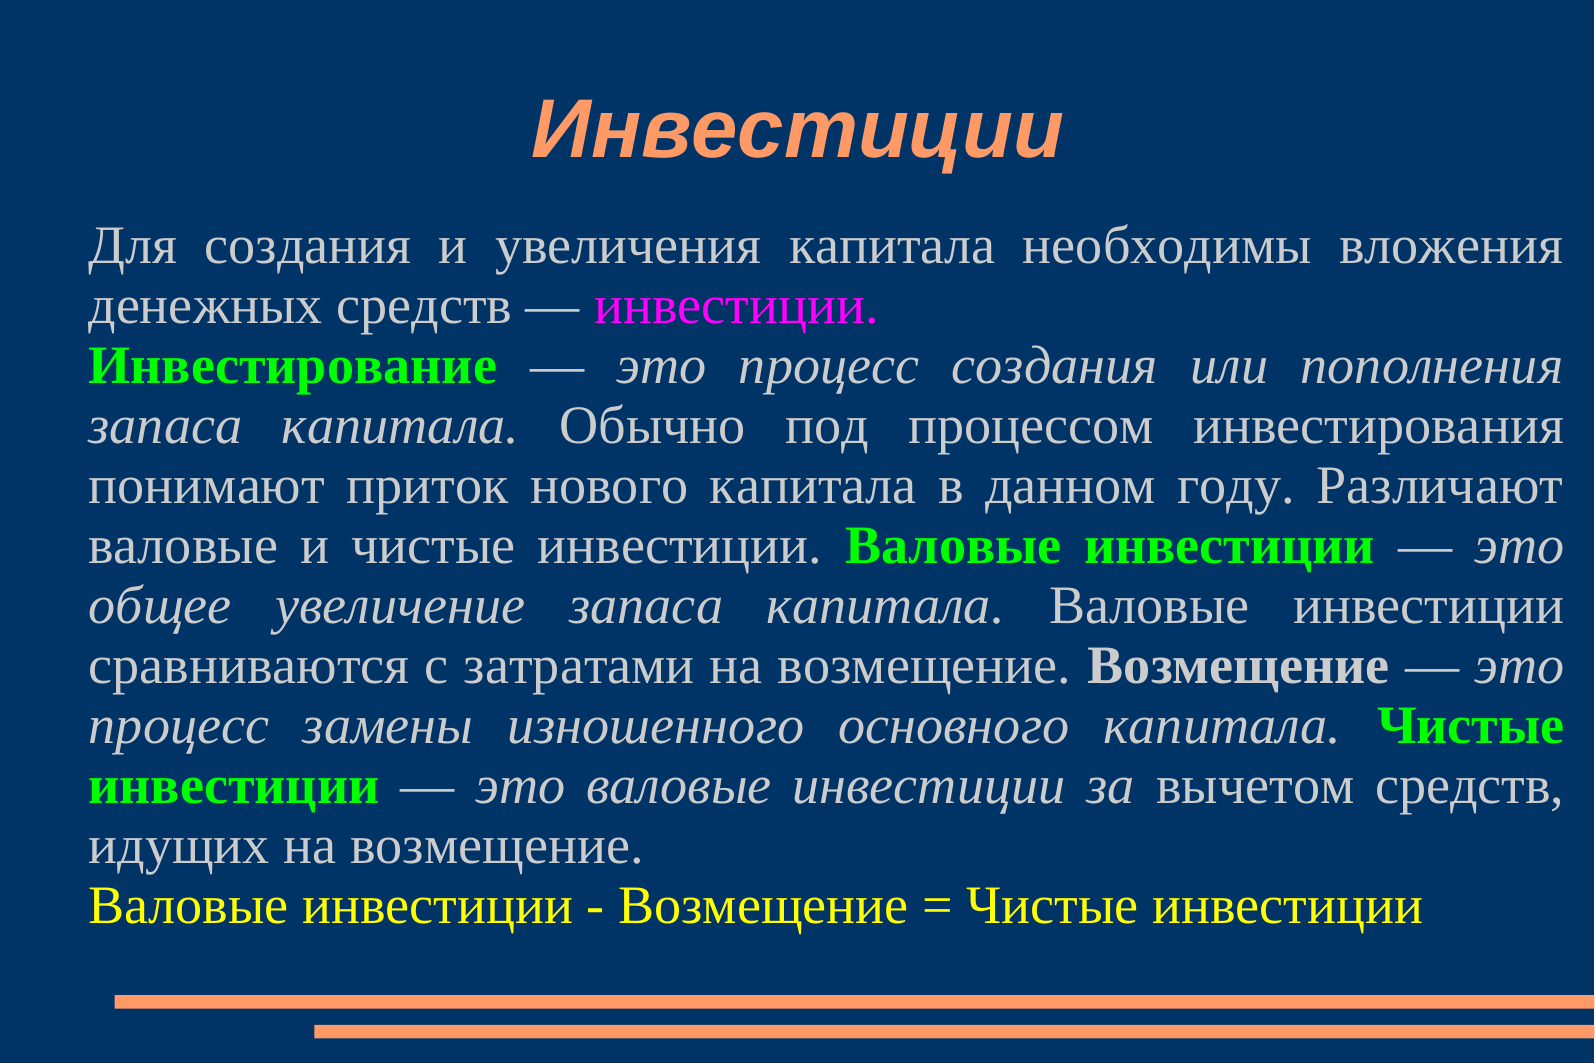

# Инвестиции
Для создания и увеличения капитала необходимы вложения денежных средств — инвестиции.
Инвестирование — это процесс создания или пополнения запаса капитала. Обычно под процессом инвестирования понимают приток нового капитала в данном году. Различают валовые и чистые инвестиции. Валовые инвестиции — это общее увеличение запаса капитала. Валовые инвестиции сравниваются с затратами на возмещение. Возмещение — это процесс замены изношенного основного капитала. Чистые инвестиции — это валовые инвестиции за вычетом средств, идущих на возмещение.
Валовые инвестиции - Возмещение = Чистые инвестиции